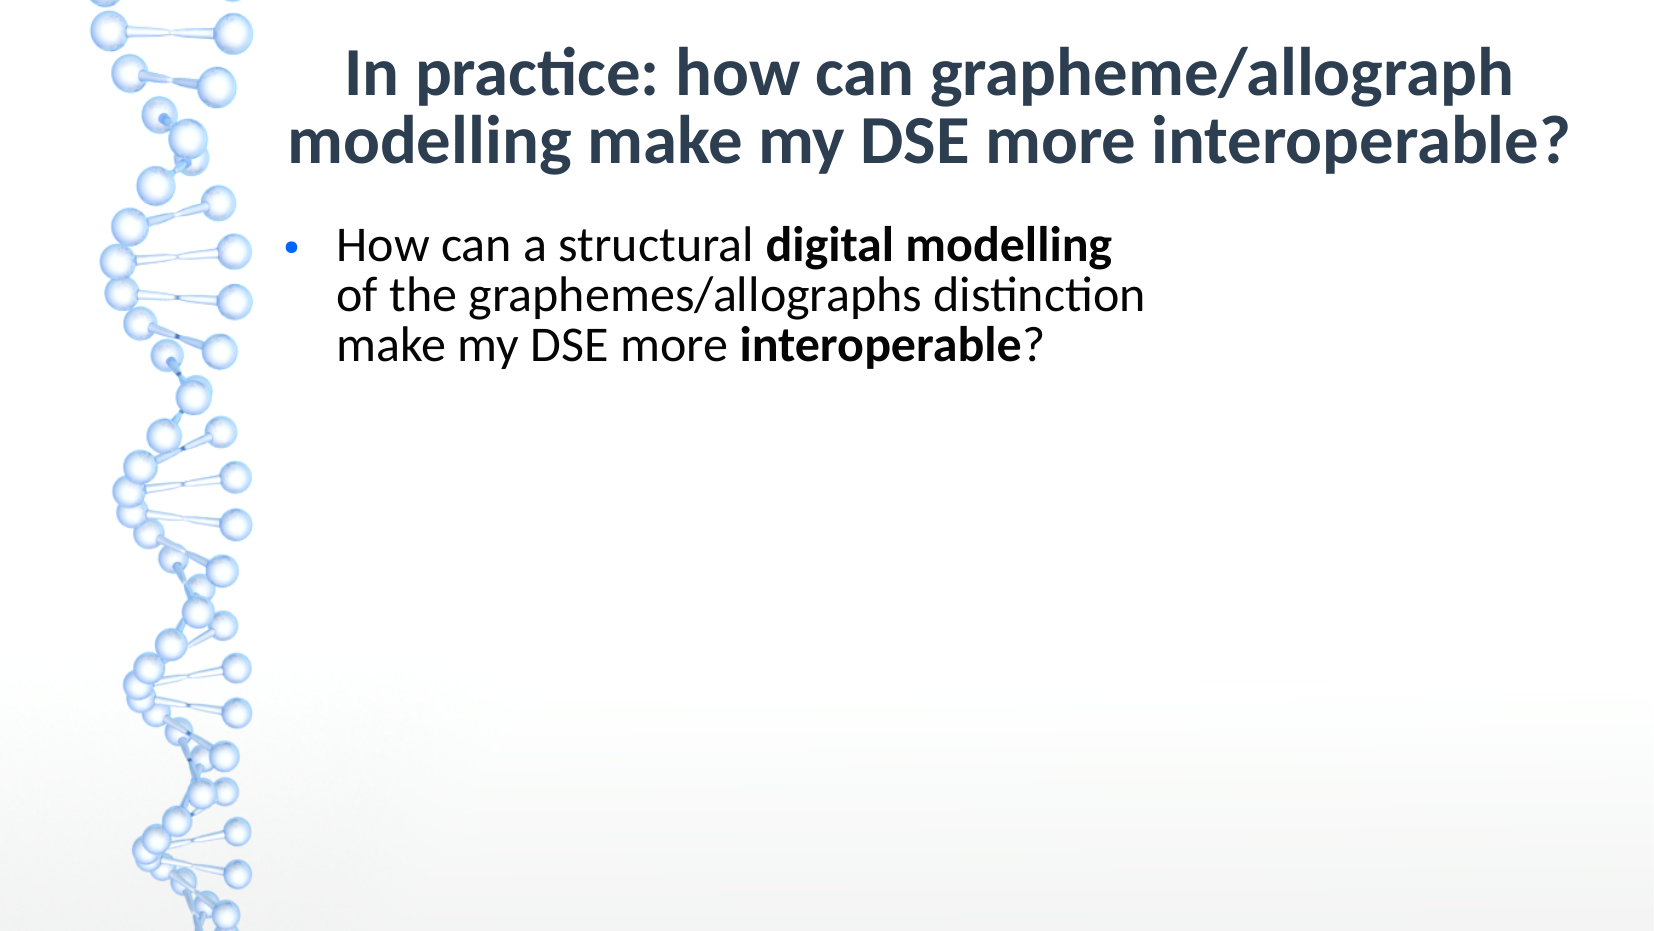

# In practice: how can grapheme/allograph modelling make my DSE more interoperable?
How can a structural digital modelling
of the graphemes/allographs distinction
make my DSE more interoperable?